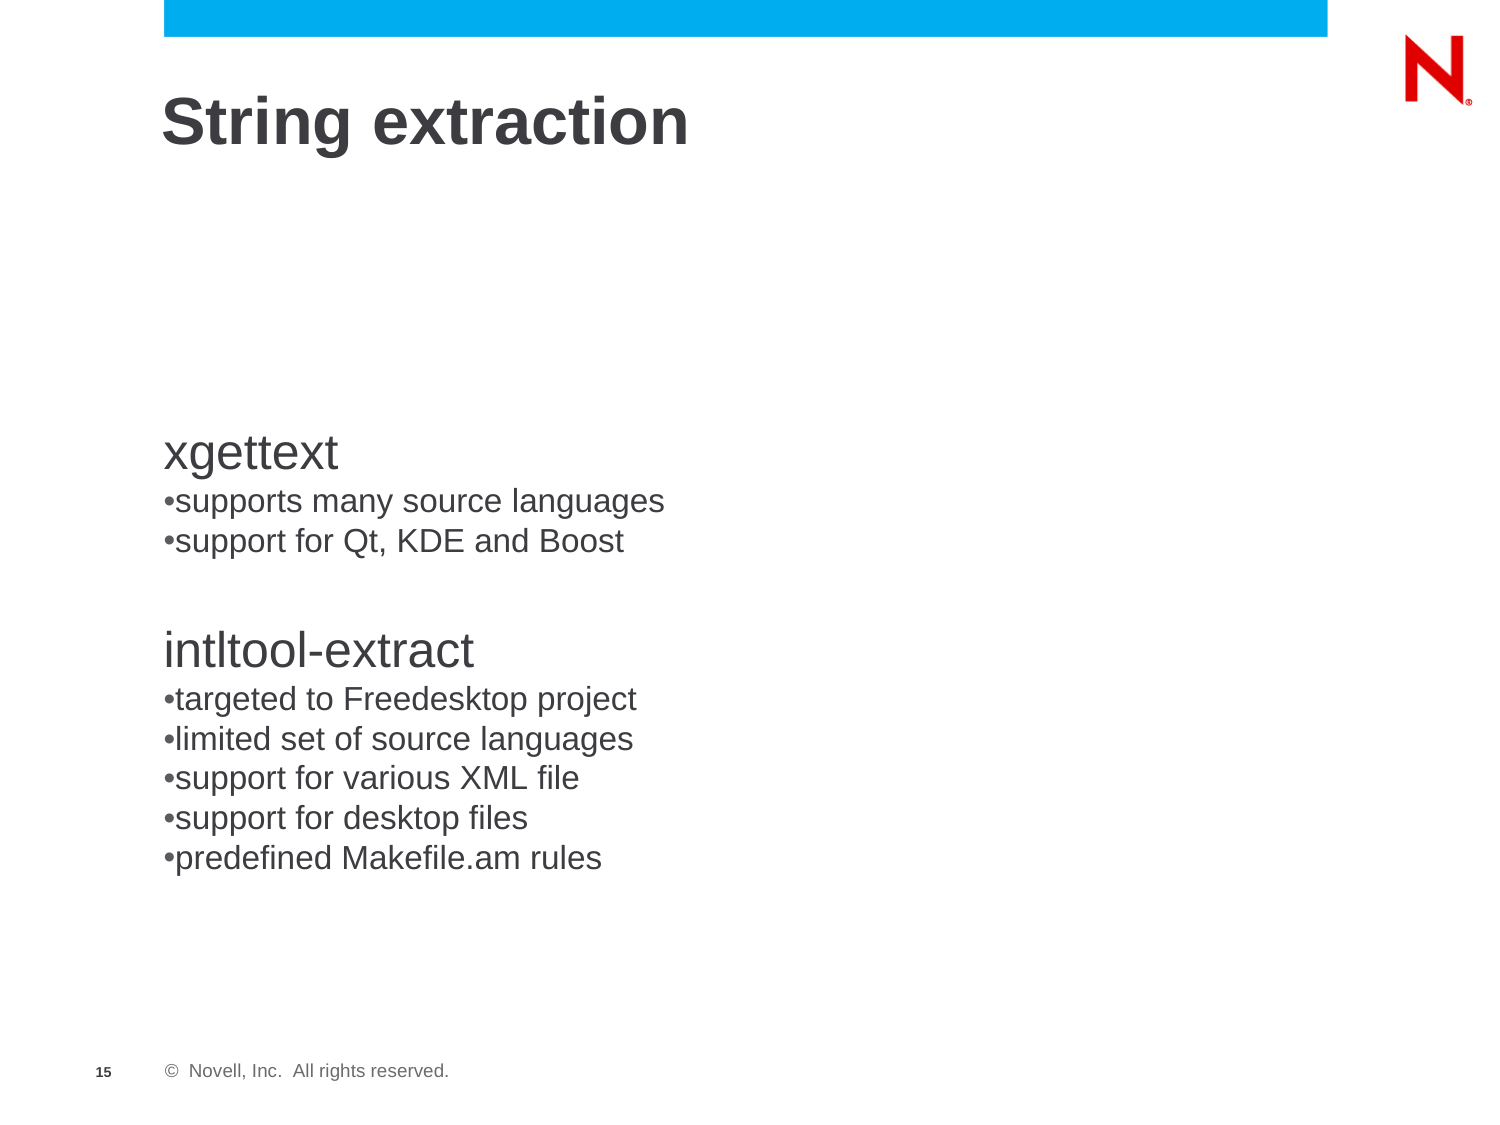

# String extraction
xgettext
supports many source languages
support for Qt, KDE and Boost
intltool-extract
targeted to Freedesktop project
limited set of source languages
support for various XML file
support for desktop files
predefined Makefile.am rules